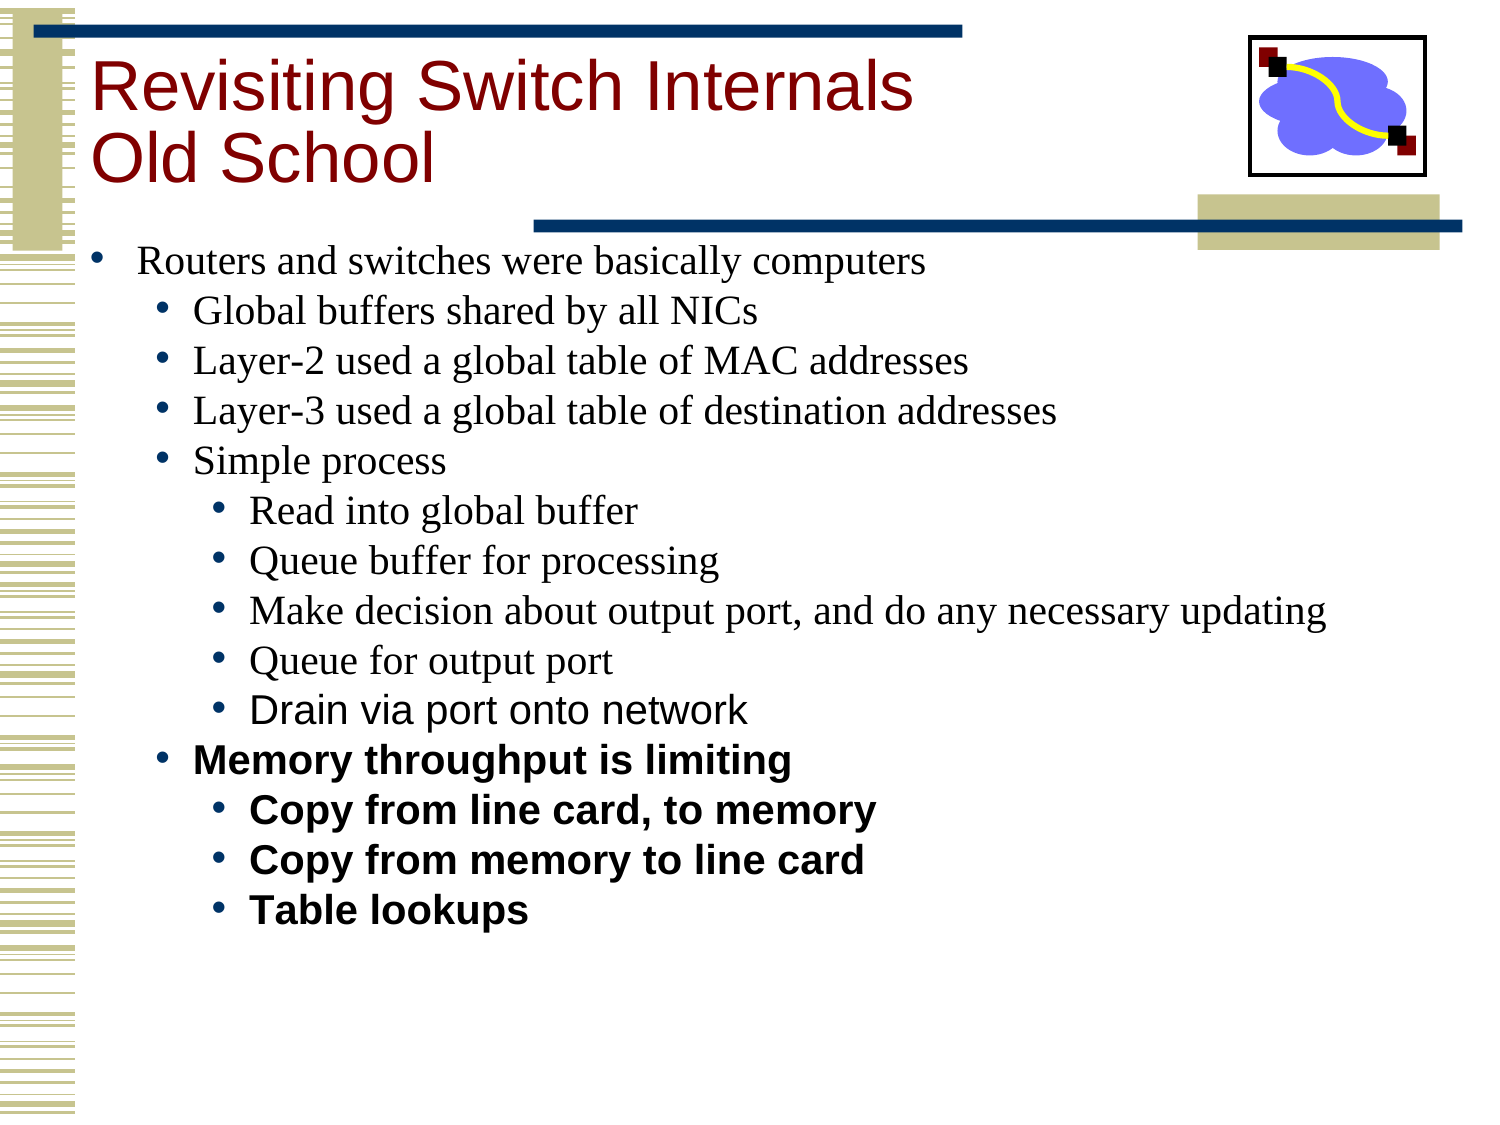

# Revisiting Switch Internals Old School
Routers and switches were basically computers
Global buffers shared by all NICs
Layer-2 used a global table of MAC addresses
Layer-3 used a global table of destination addresses
Simple process
Read into global buffer
Queue buffer for processing
Make decision about output port, and do any necessary updating
Queue for output port
Drain via port onto network
Memory throughput is limiting
Copy from line card, to memory
Copy from memory to line card
Table lookups